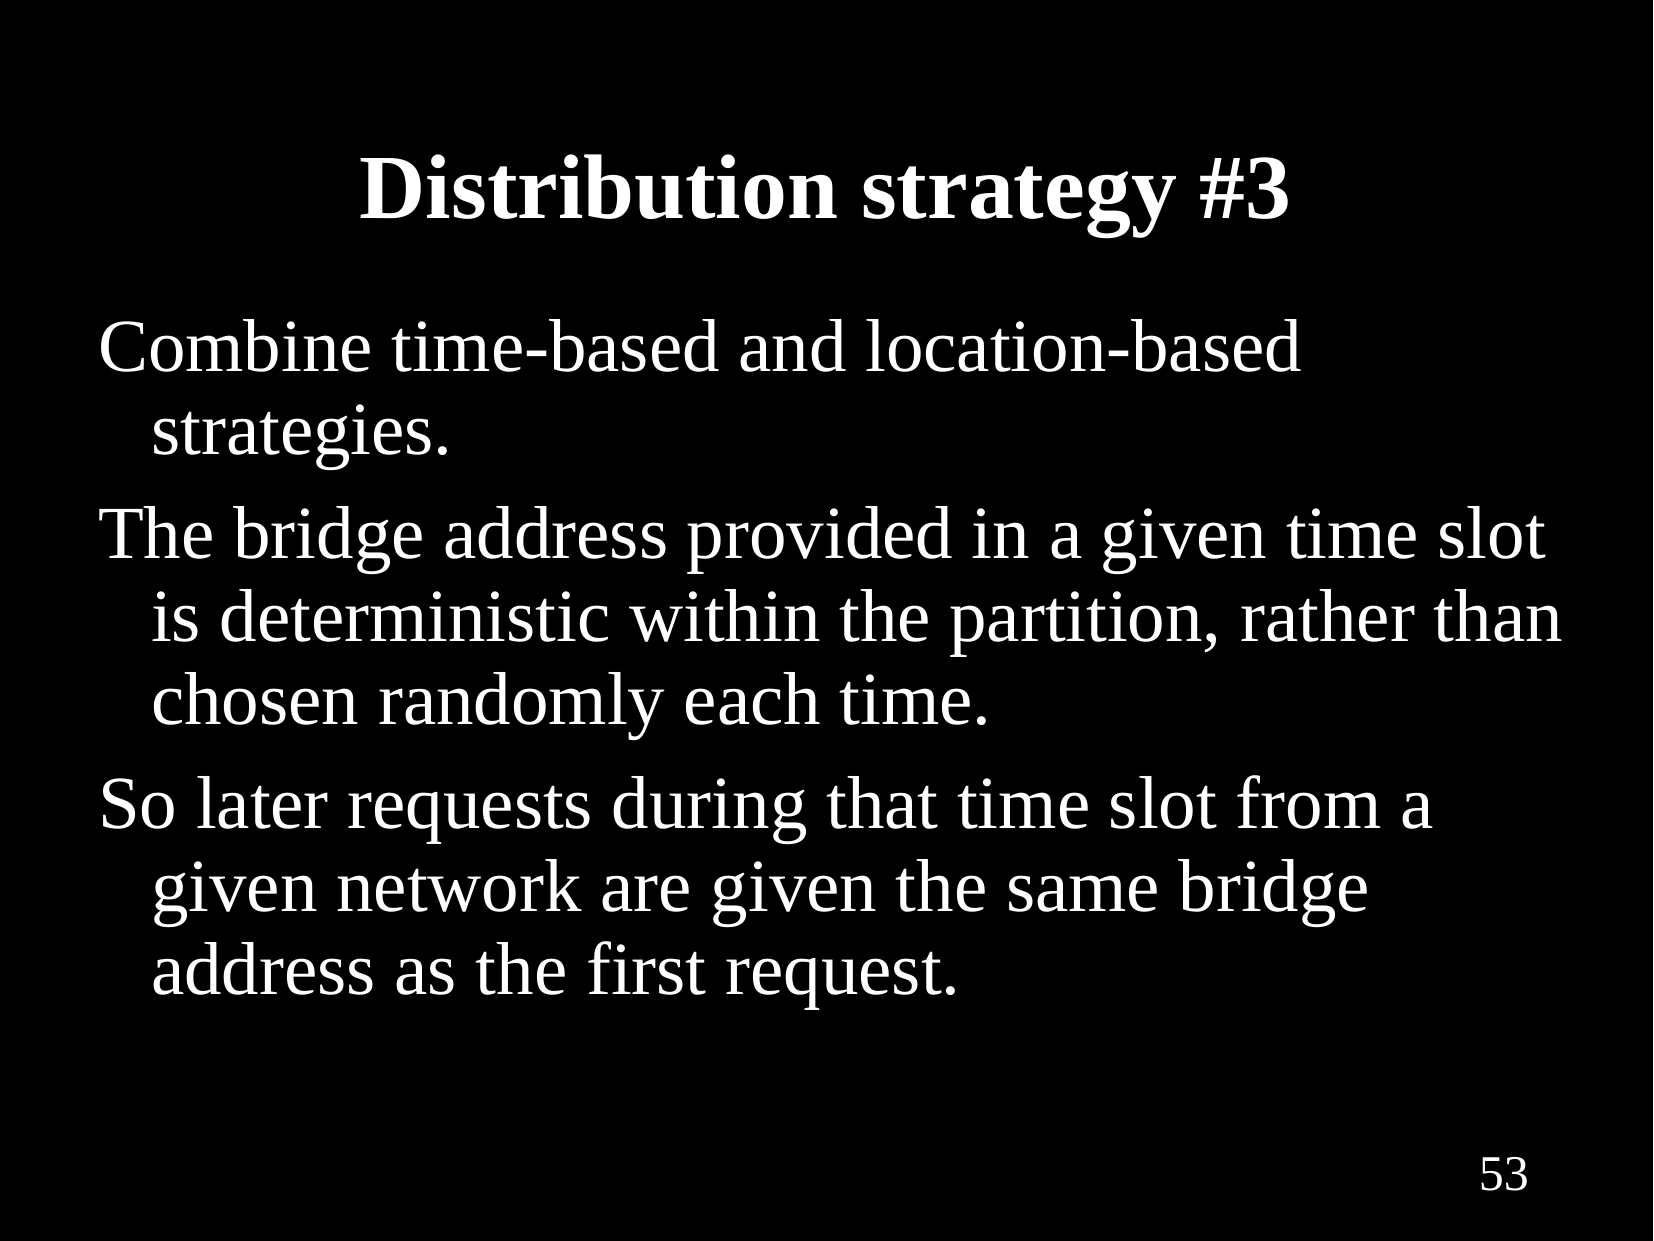

# Distribution strategy #3
Combine time-based and location-based strategies.
The bridge address provided in a given time slot is deterministic within the partition, rather than chosen randomly each time.
So later requests during that time slot from a given network are given the same bridge address as the first request.